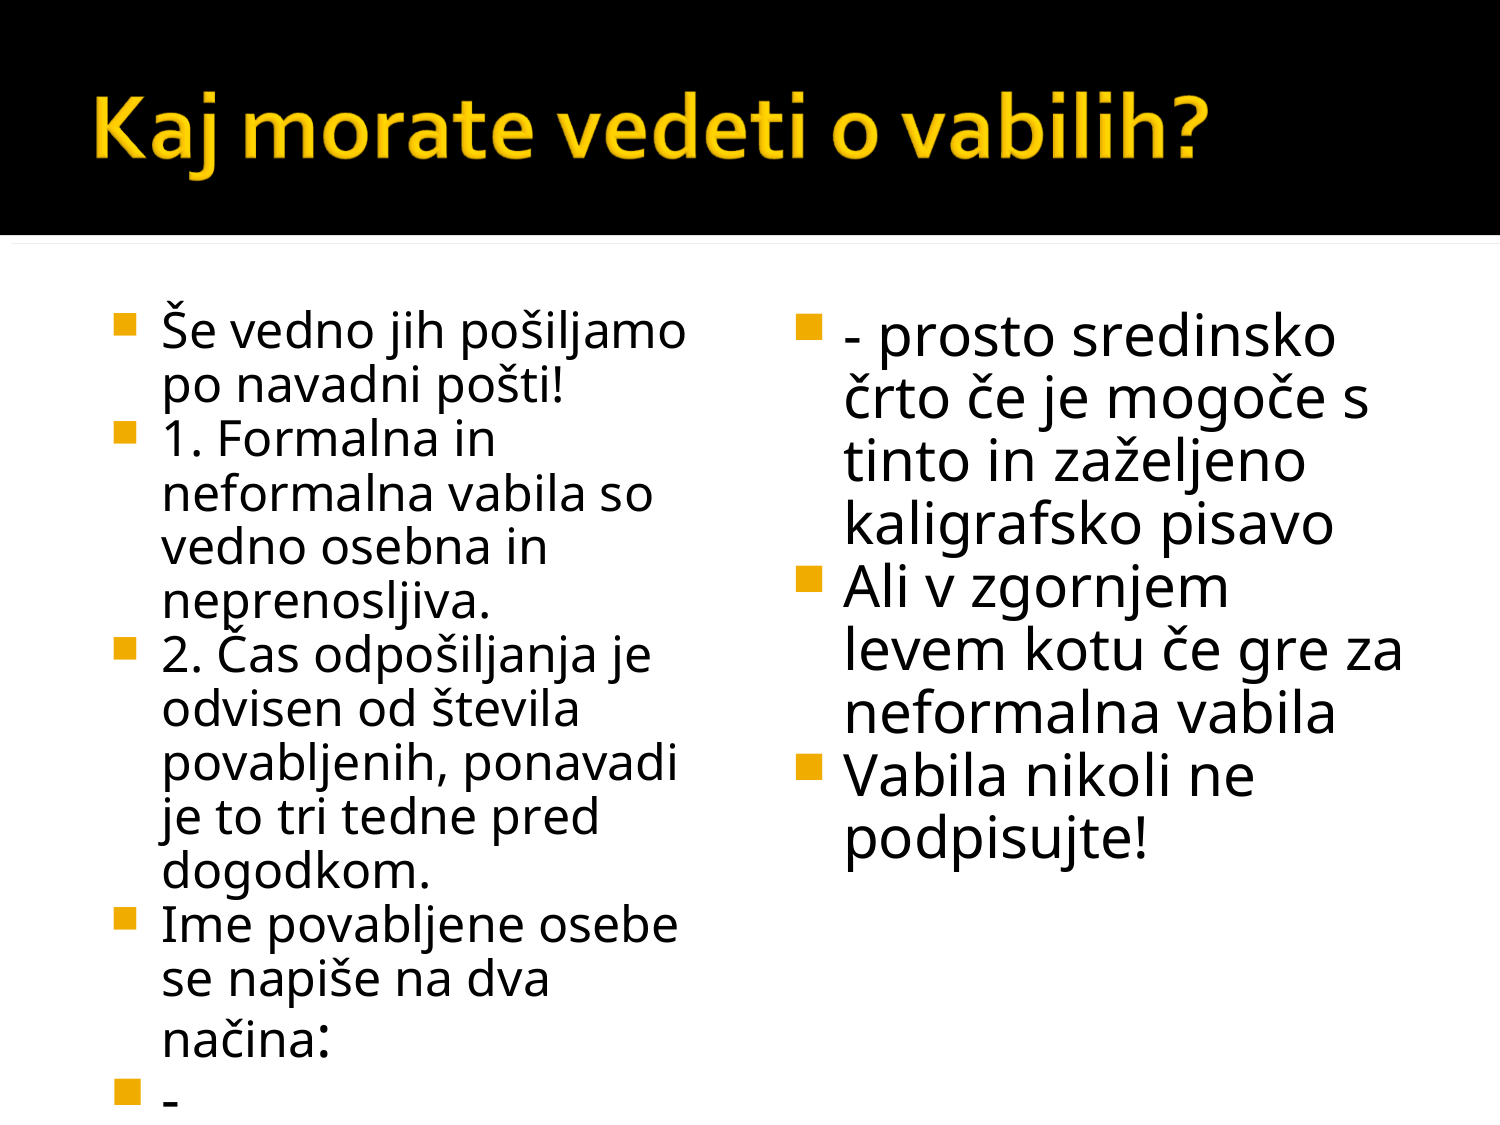

# Še vedno jih pošiljamo po navadni pošti!
1. Formalna in neformalna vabila so vedno osebna in neprenosljiva.
2. Čas odpošiljanja je odvisen od števila povabljenih, ponavadi je to tri tedne pred dogodkom.
Ime povabljene osebe se napiše na dva načina:
-
- prosto sredinsko črto če je mogoče s tinto in zaželjeno kaligrafsko pisavo
Ali v zgornjem levem kotu če gre za neformalna vabila
Vabila nikoli ne podpisujte!